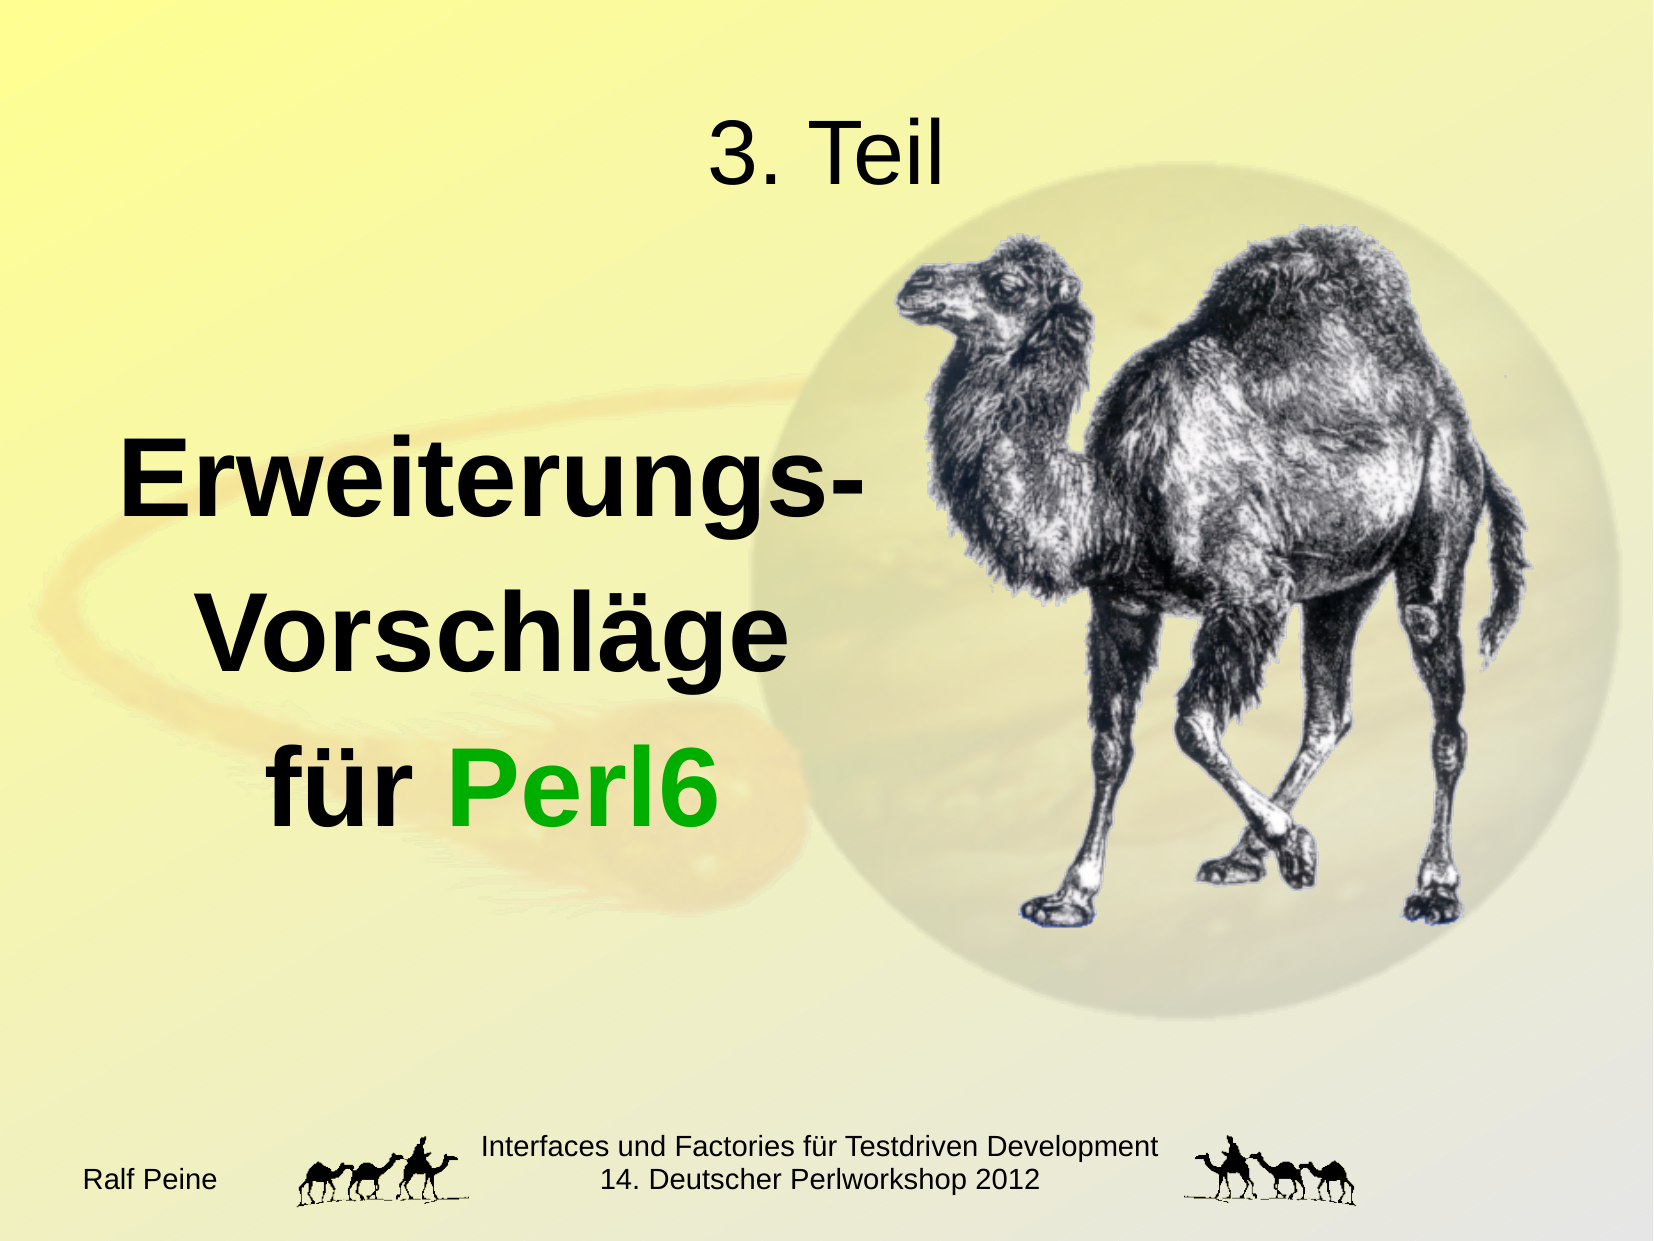

# 3. Teil
Erweiterungs-
Vorschläge
für Perl6